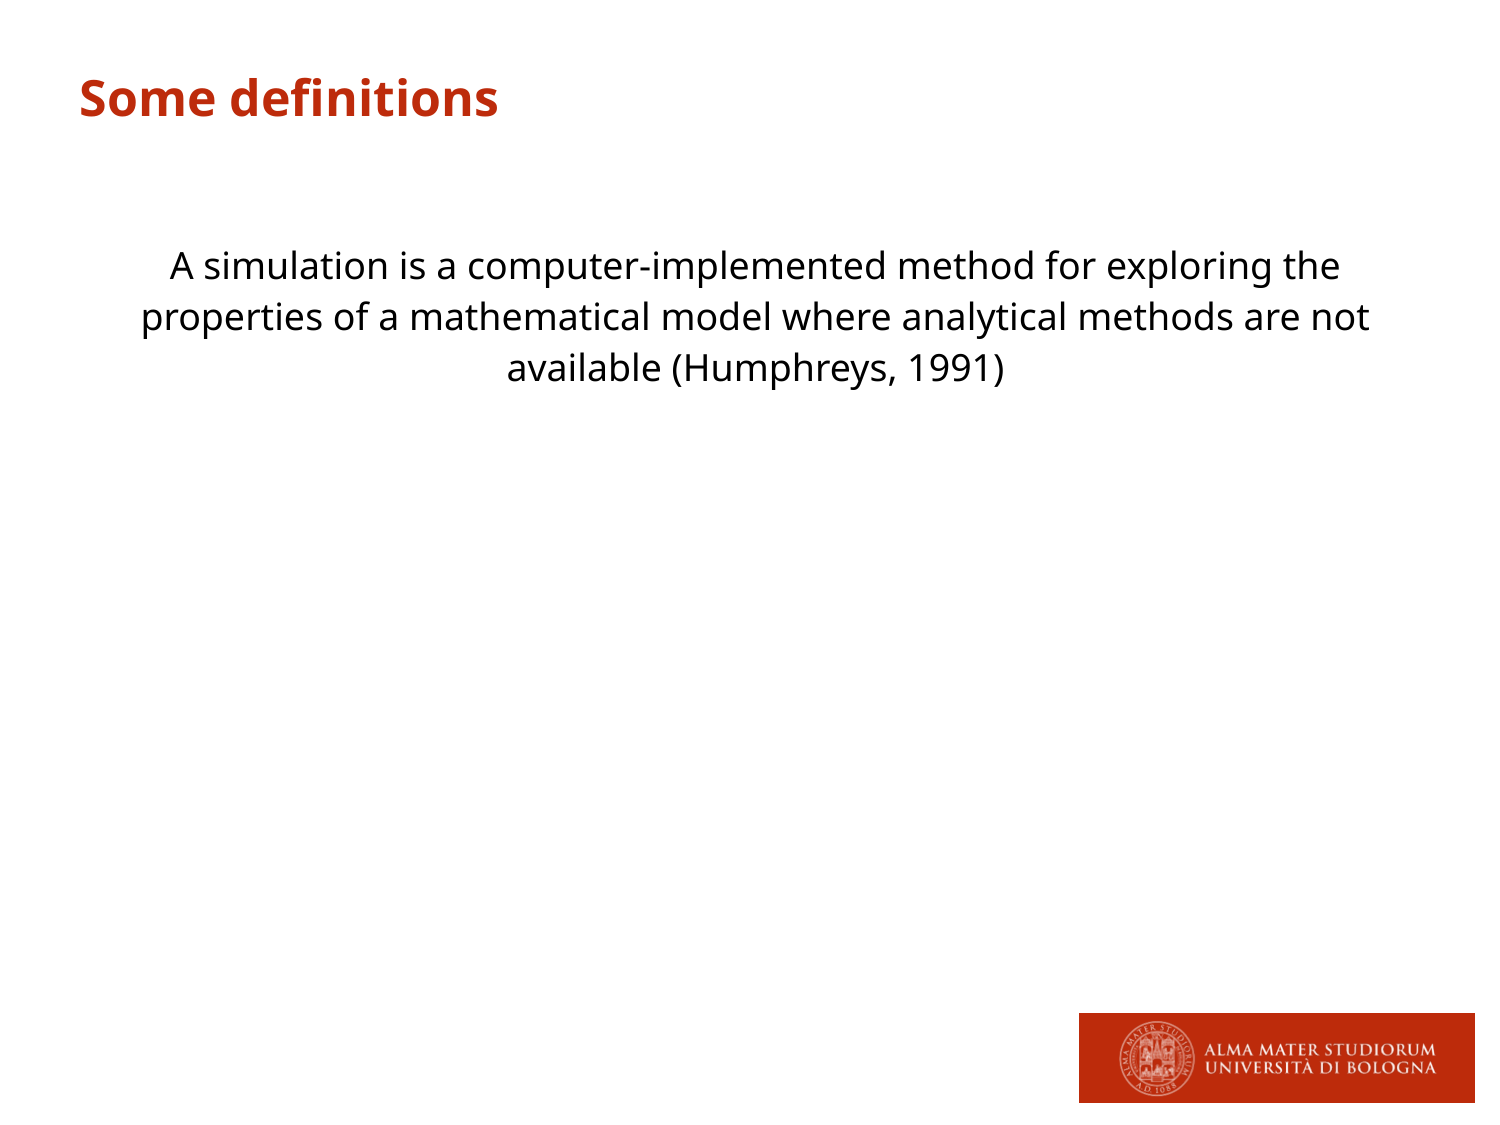

# Some definitions
A simulation is a computer-implemented method for exploring the properties of a mathematical model where analytical methods are not available (Humphreys, 1991)